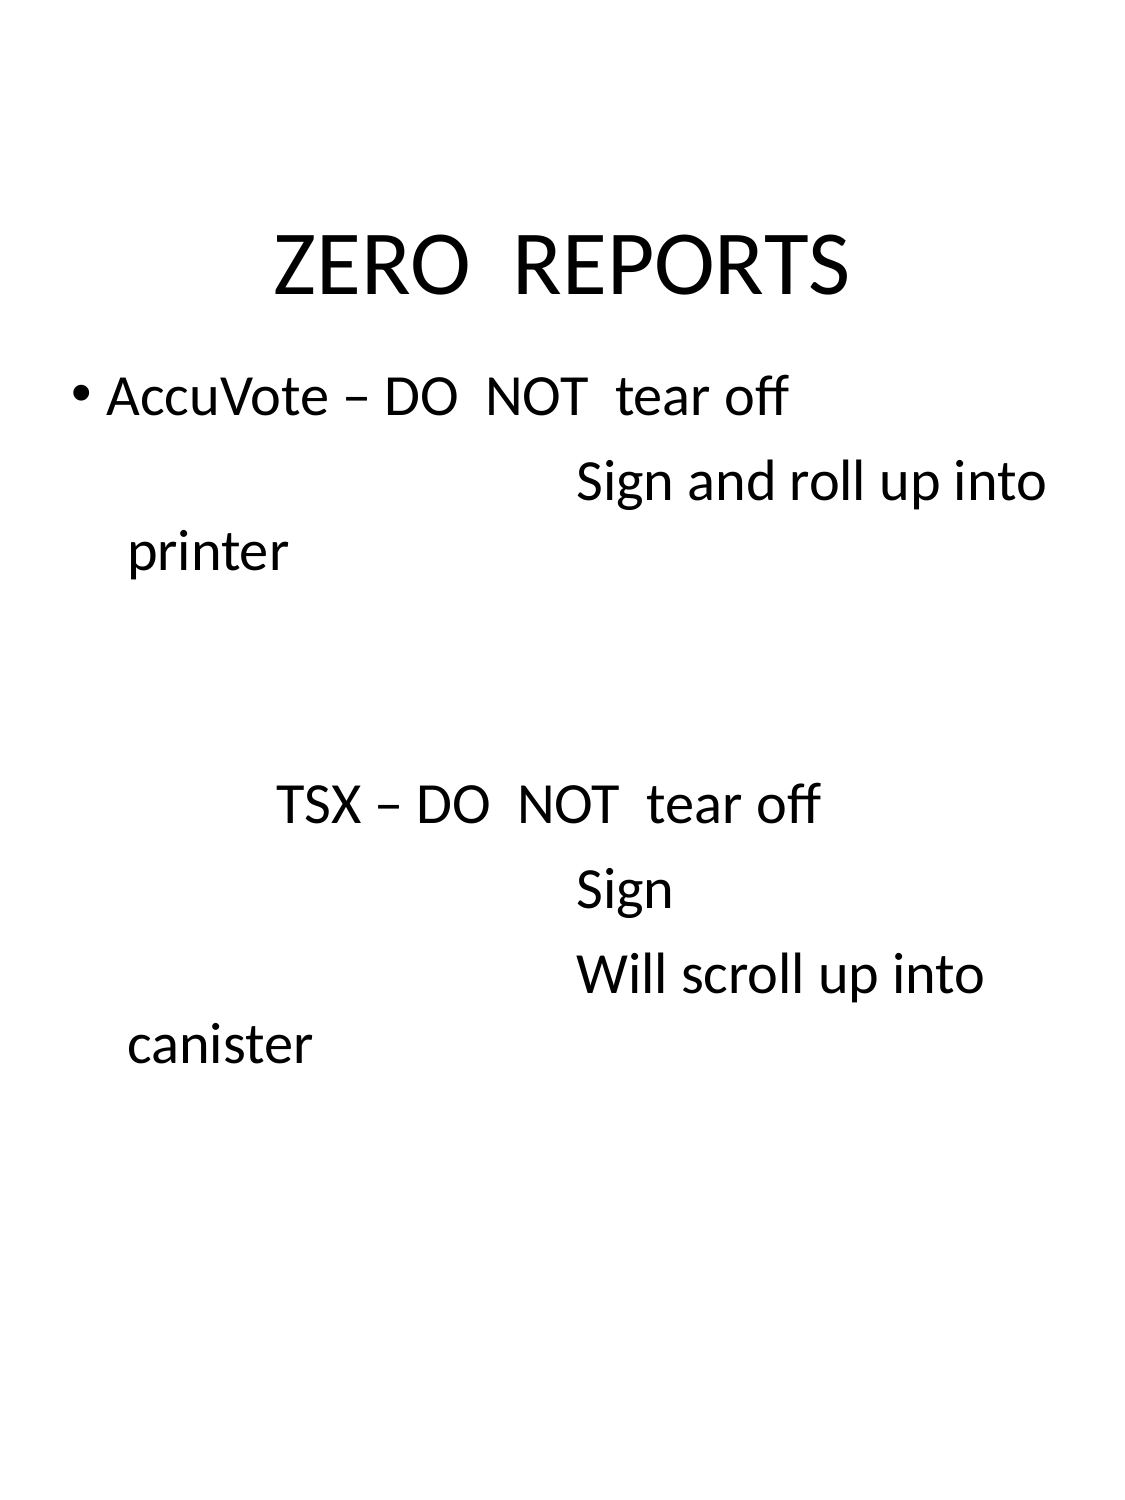

ZERO REPORTS
AccuVote – DO NOT tear off
			Sign and roll up into printer
	TSX – DO NOT tear off
			Sign
			Will scroll up into canister